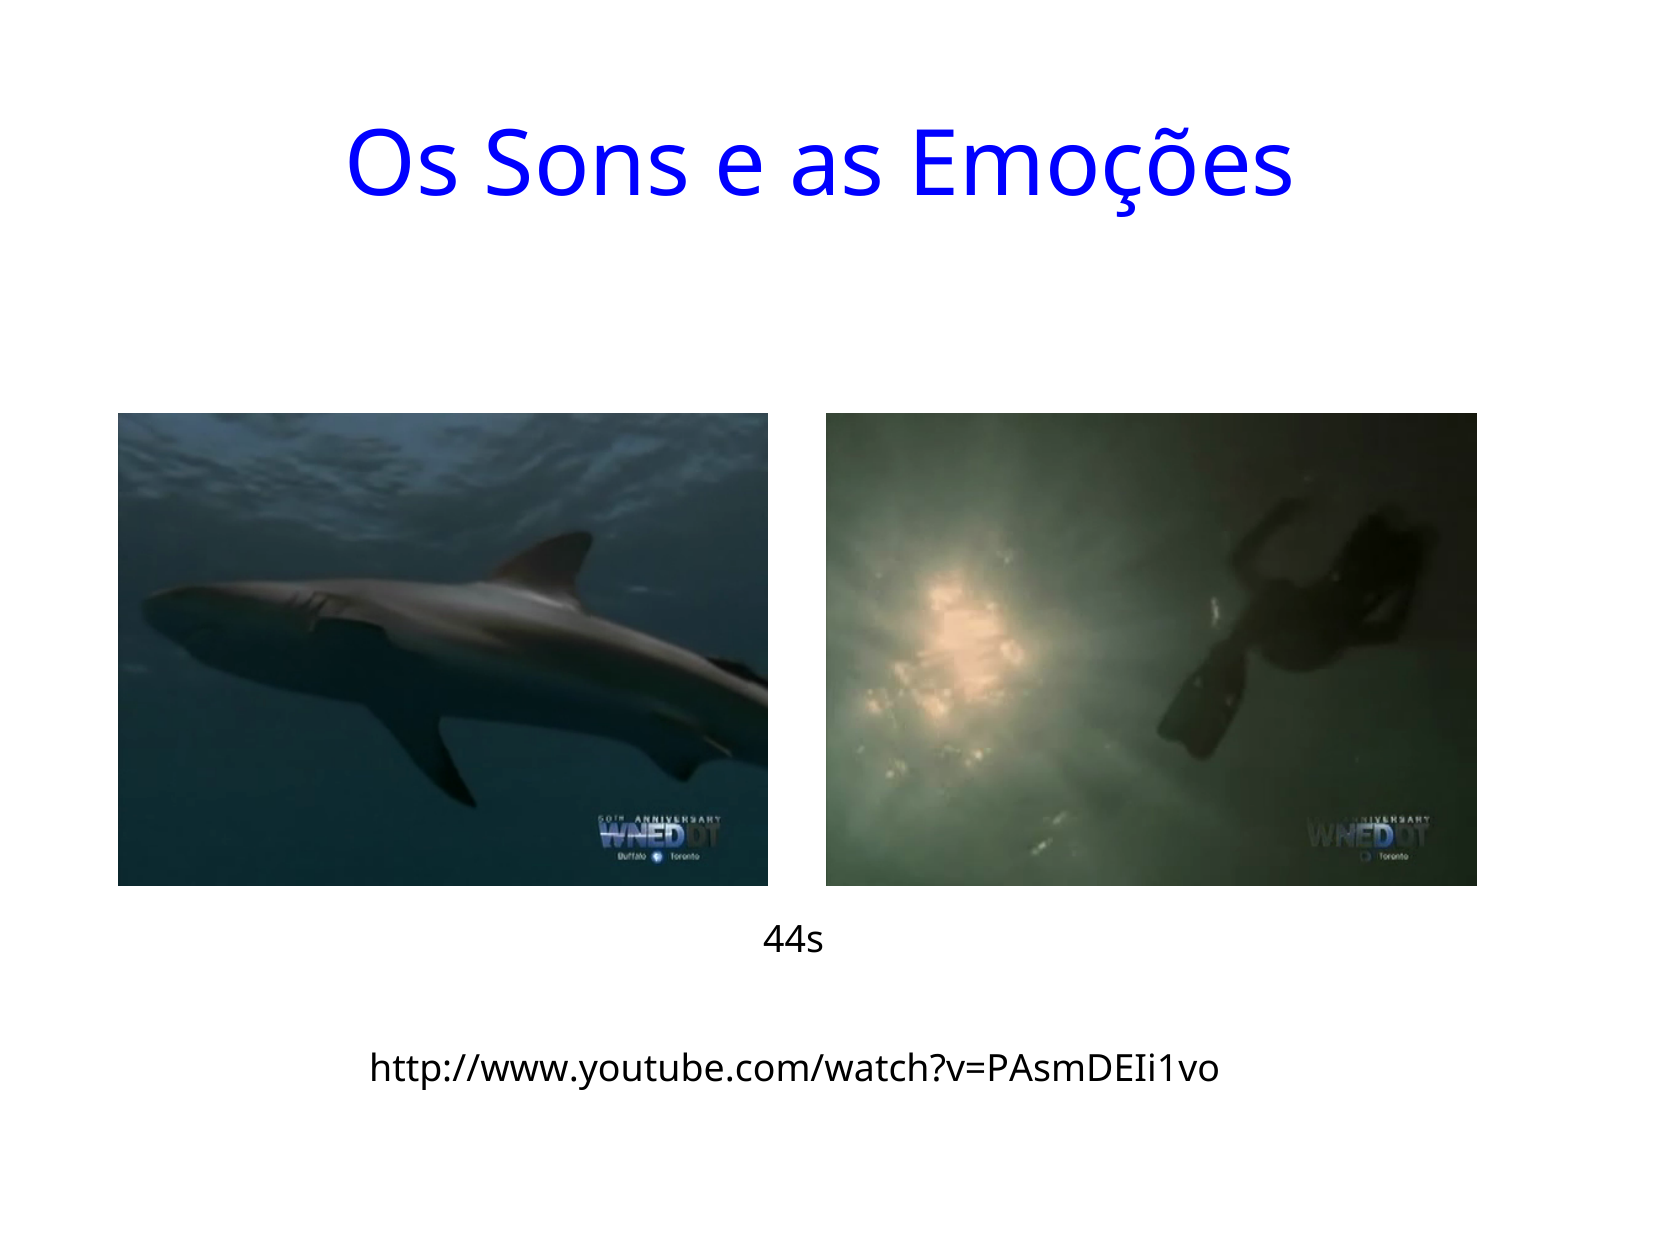

# Os Sons e as Emoções
44s
http://www.youtube.com/watch?v=PAsmDEIi1vo